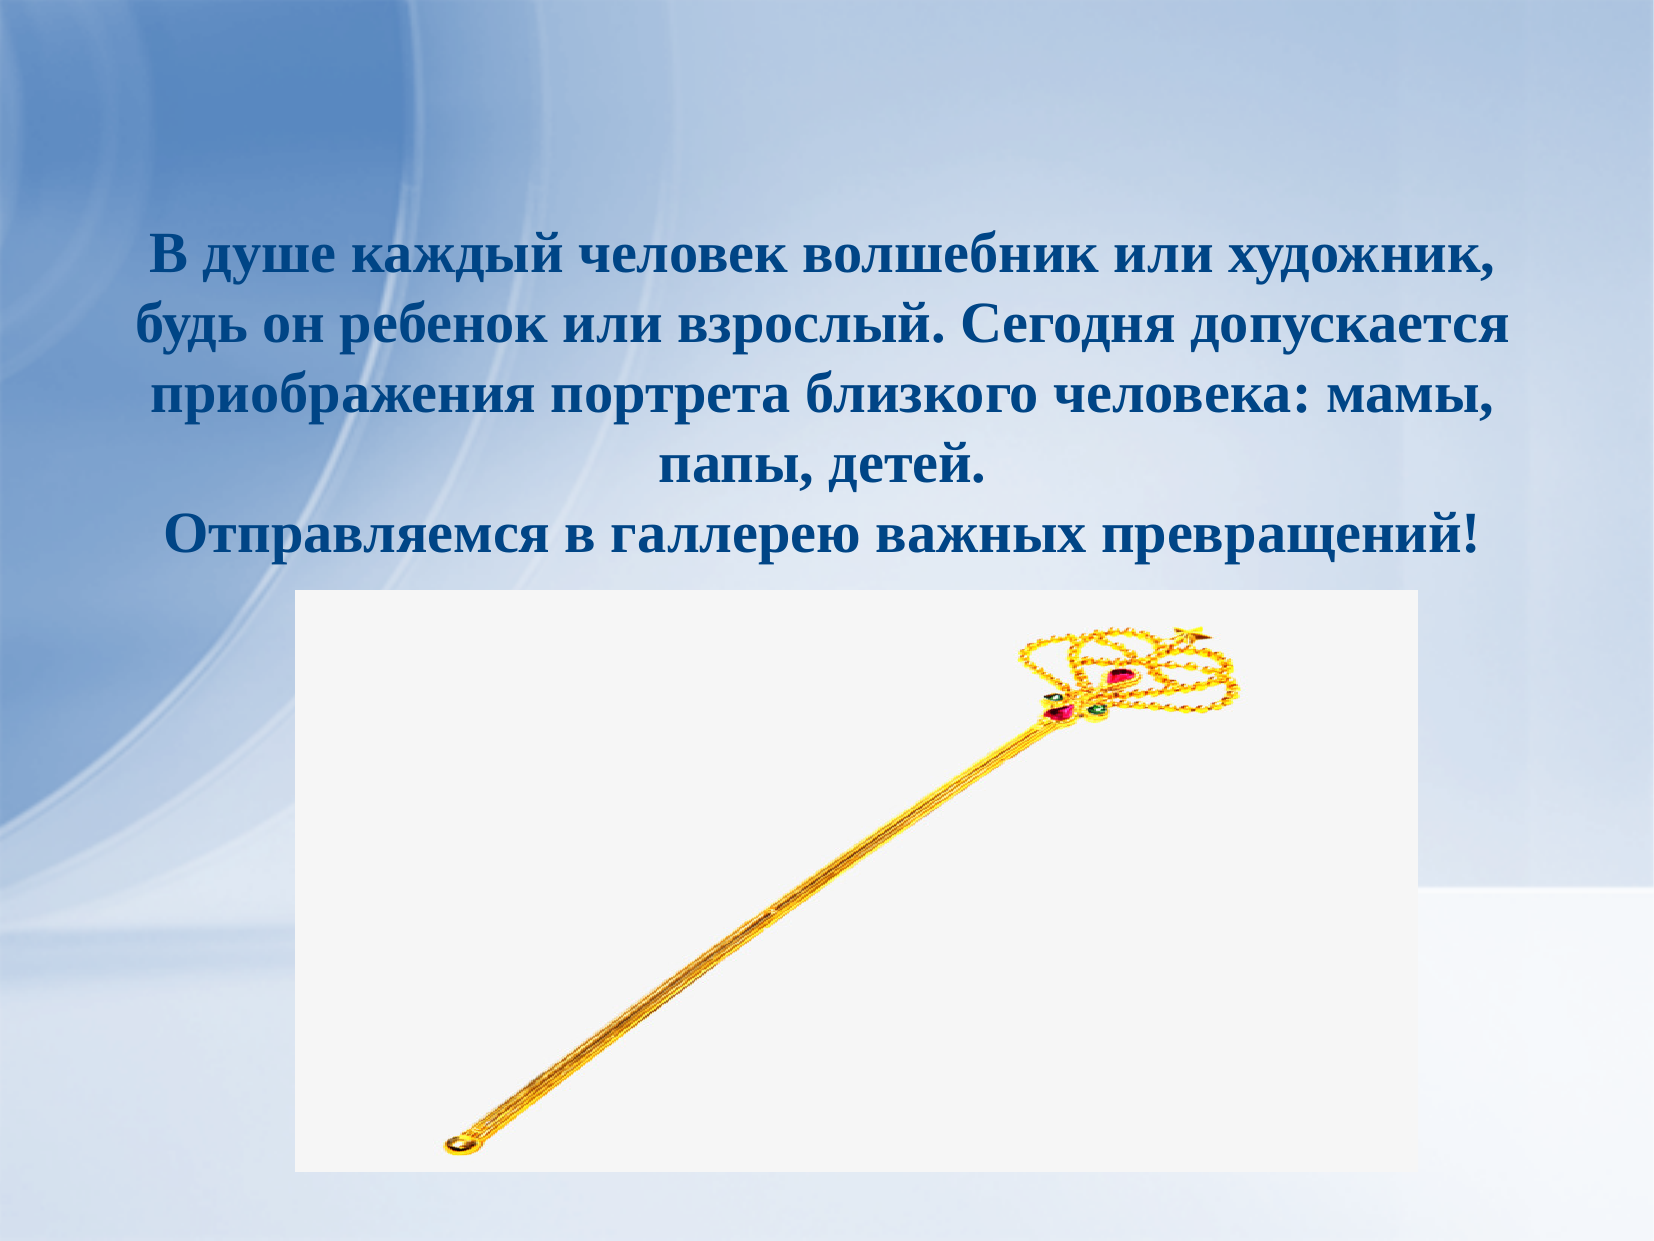

# В душе каждый человек волшебник или художник, будь он ребенок или взрослый. Сегодня допускается приображения портрета близкого человека: мамы, папы, детей. Отправляемся в галлерею важных превращений!